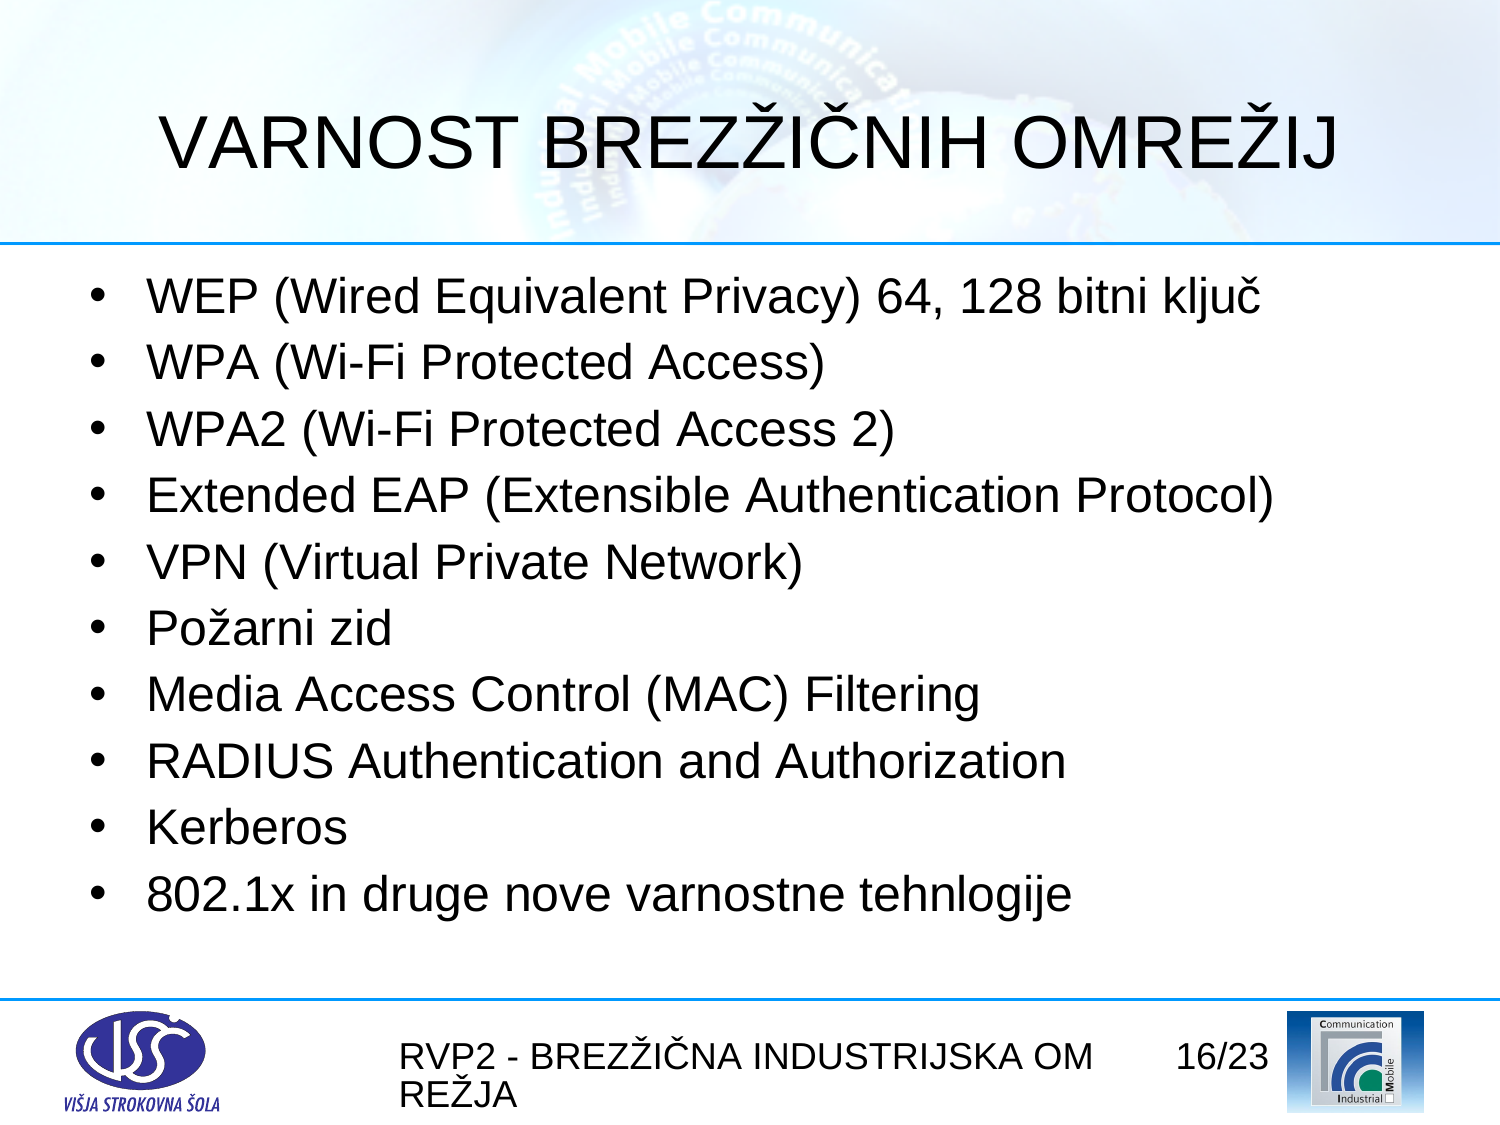

# VARNOST BREZŽIČNIH OMREŽIJ
WEP (Wired Equivalent Privacy) 64, 128 bitni ključ
WPA (Wi-Fi Protected Access)
WPA2 (Wi-Fi Protected Access 2)
Extended EAP (Extensible Authentication Protocol)
VPN (Virtual Private Network)
Požarni zid
Media Access Control (MAC) Filtering
RADIUS Authentication and Authorization
Kerberos
802.1x in druge nove varnostne tehnlogije
RVP2 - BREZŽIČNA INDUSTRIJSKA OMREŽJA
16